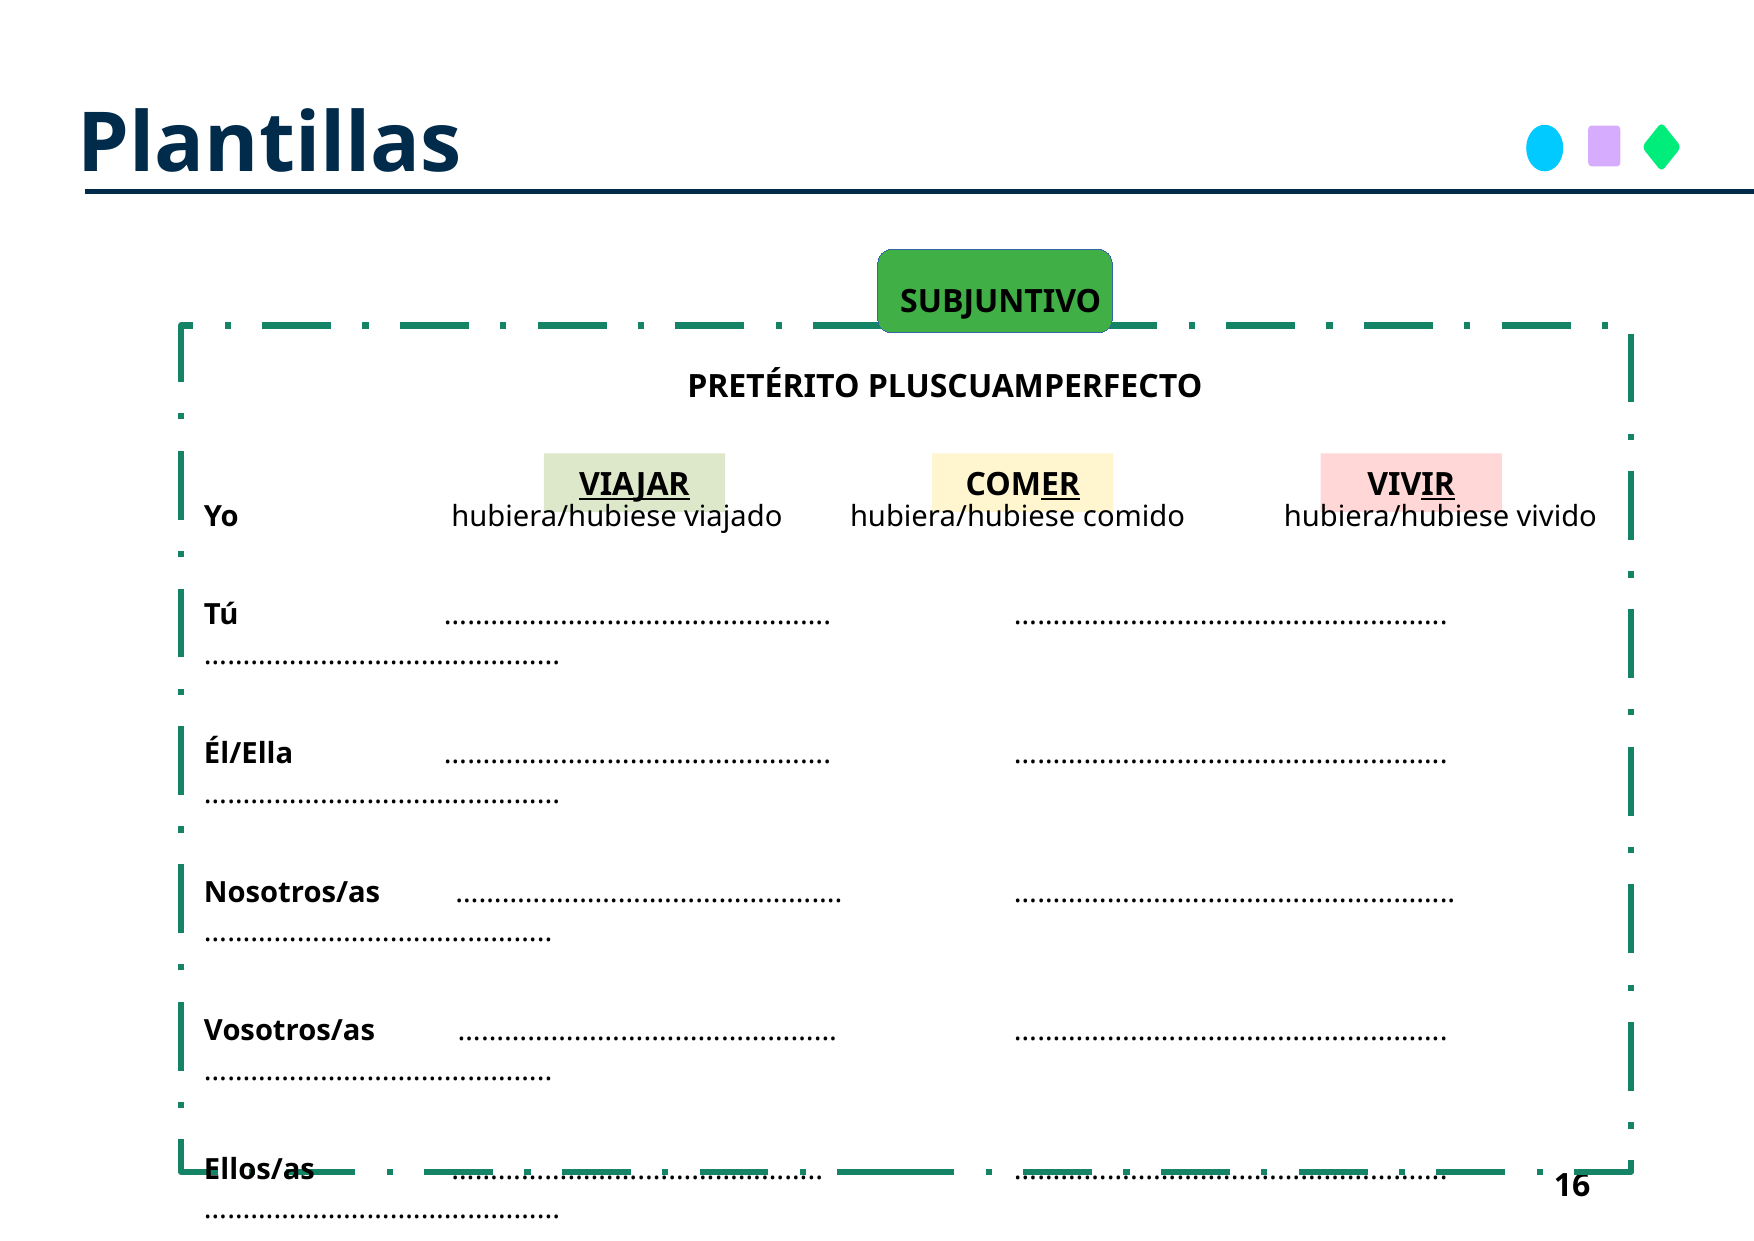

# Plantillas
SUBJUNTIVO
PRETÉRITO PLUSCUAMPERFECTO
VIAJAR
COMER
VIVIR
Yo	 hubiera/hubiese viajado hubiera/hubiese comido	 hubiera/hubiese vivido
Tú	 …………………….…………………….	 …………………….………………………….	 …………………….………………...
Él/Ella	 …………………….…………………….	 …………………….………………………….	 …………………….………………...
Nosotros/as …………………….…………………....	 …………………….…………………………..	 …………………….………………..
Vosotros/as …………………….…………………...	 …………………….………………………….	 …………………….………………..
Ellos/as	 …………………….…………………..	 …………………….………………………….	 …………………….………………...